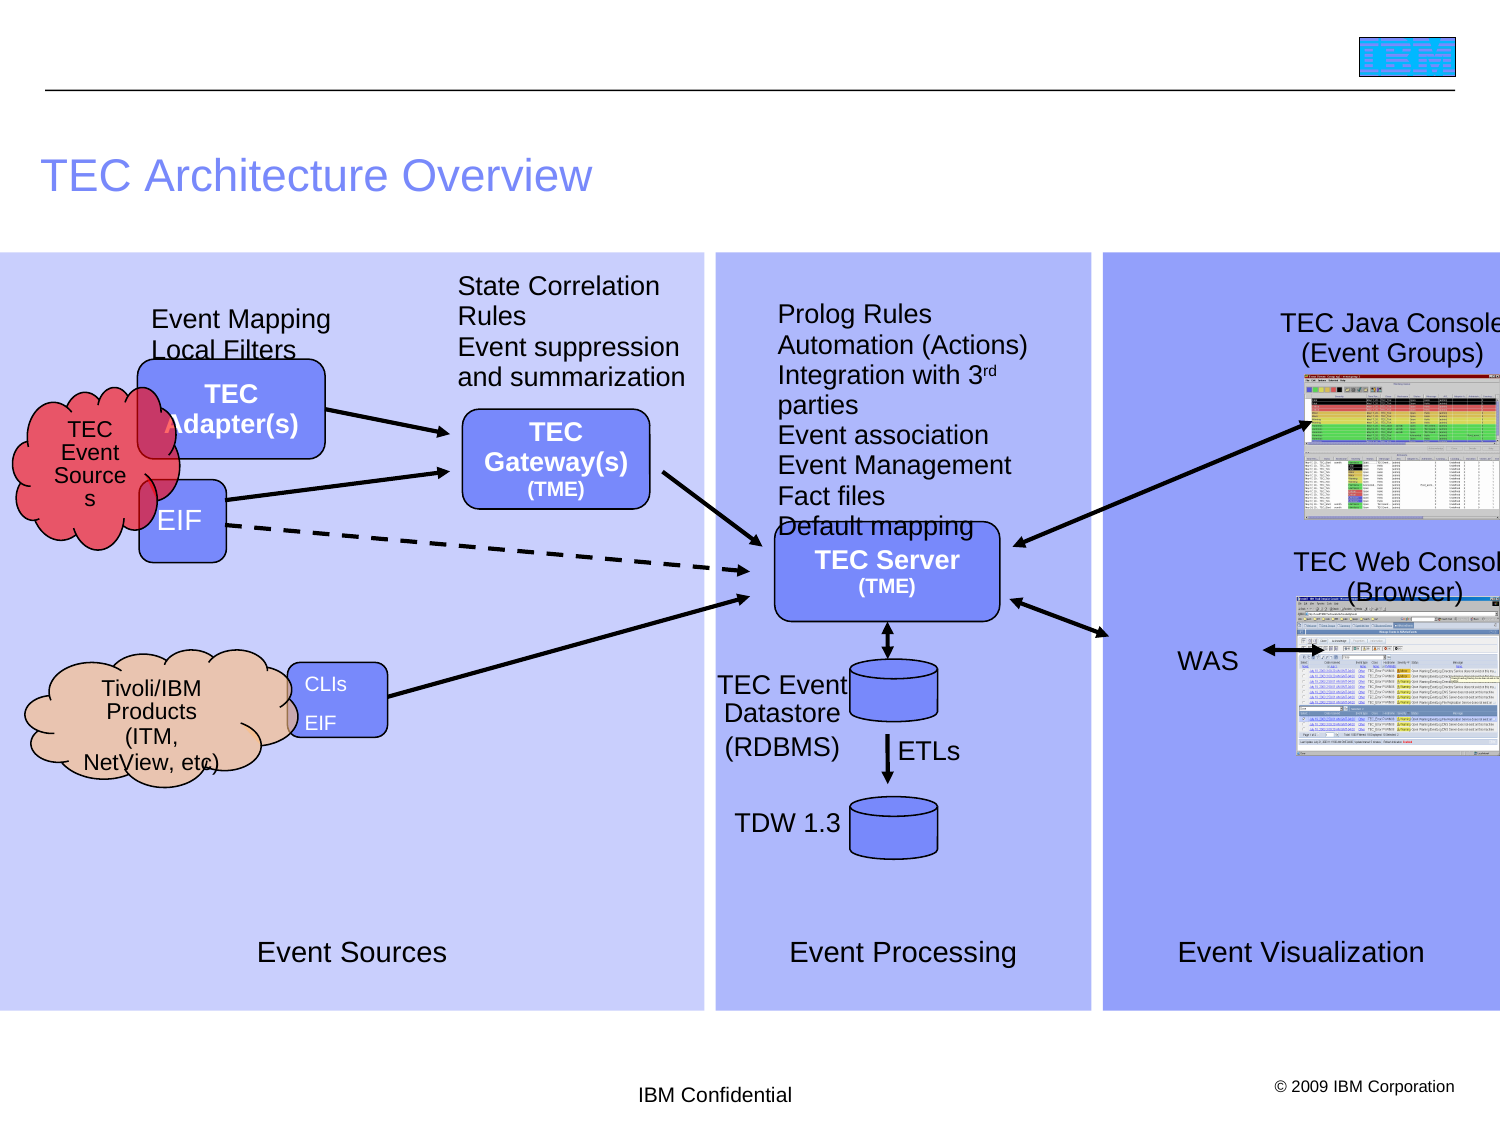

# TEC Architecture Overview
Event Sources
Event Processing
Event Visualization
State Correlation Rules
Event suppression and summarization
Prolog Rules
Automation (Actions)
Integration with 3rd parties
Event association
Event Management
Fact files
Default mapping
Event Mapping
Local Filters
TEC Java Console
(Event Groups)
TEC Adapter(s)
TEC Event Sources
TEC Gateway(s) (TME)
EIF
TEC Server (TME)
TEC Web Console
(Browser)
WAS
Tivoli/IBM Products
(ITM, NetView, etc)
CLIs
EIF
TEC Event Datastore
(RDBMS)
ETLs
TDW 1.3